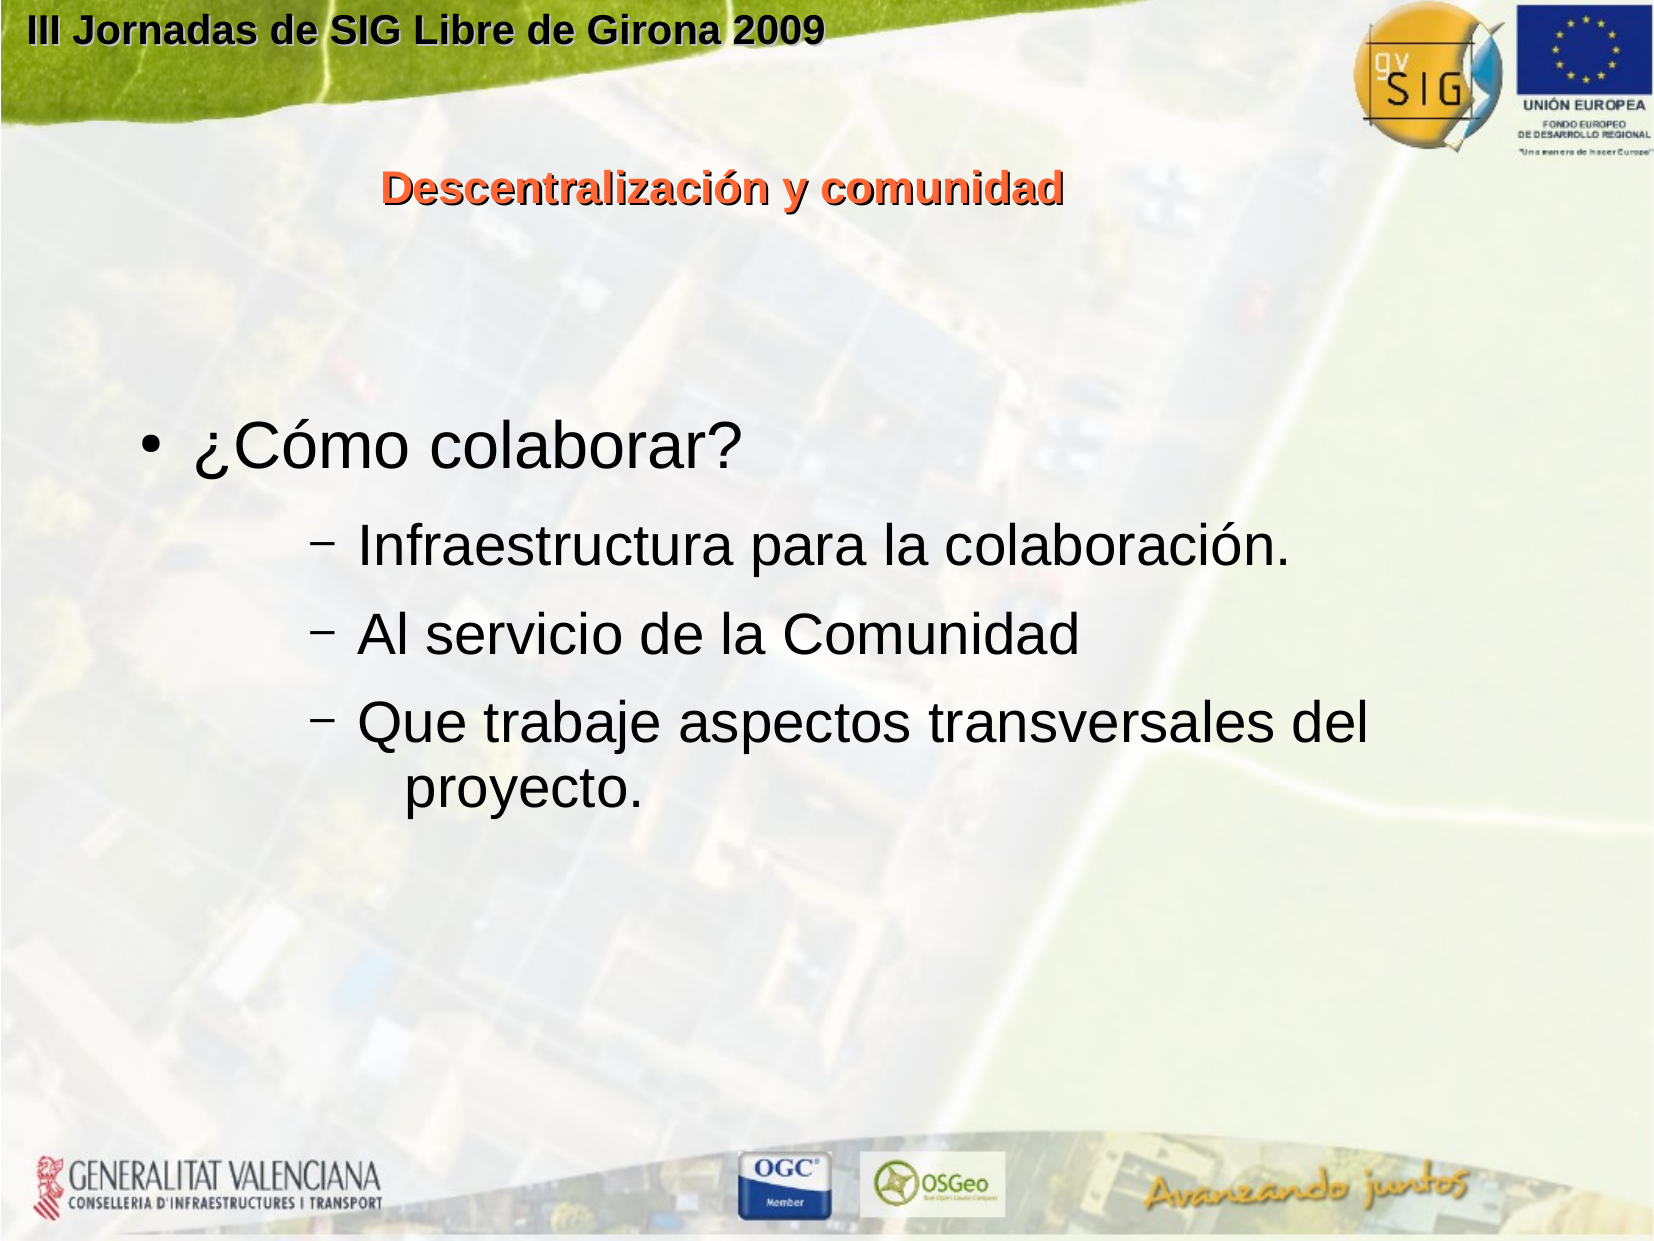

#
Descentralización y comunidad
¿Cómo colaborar?
Infraestructura para la colaboración.
Al servicio de la Comunidad
Que trabaje aspectos transversales del proyecto.